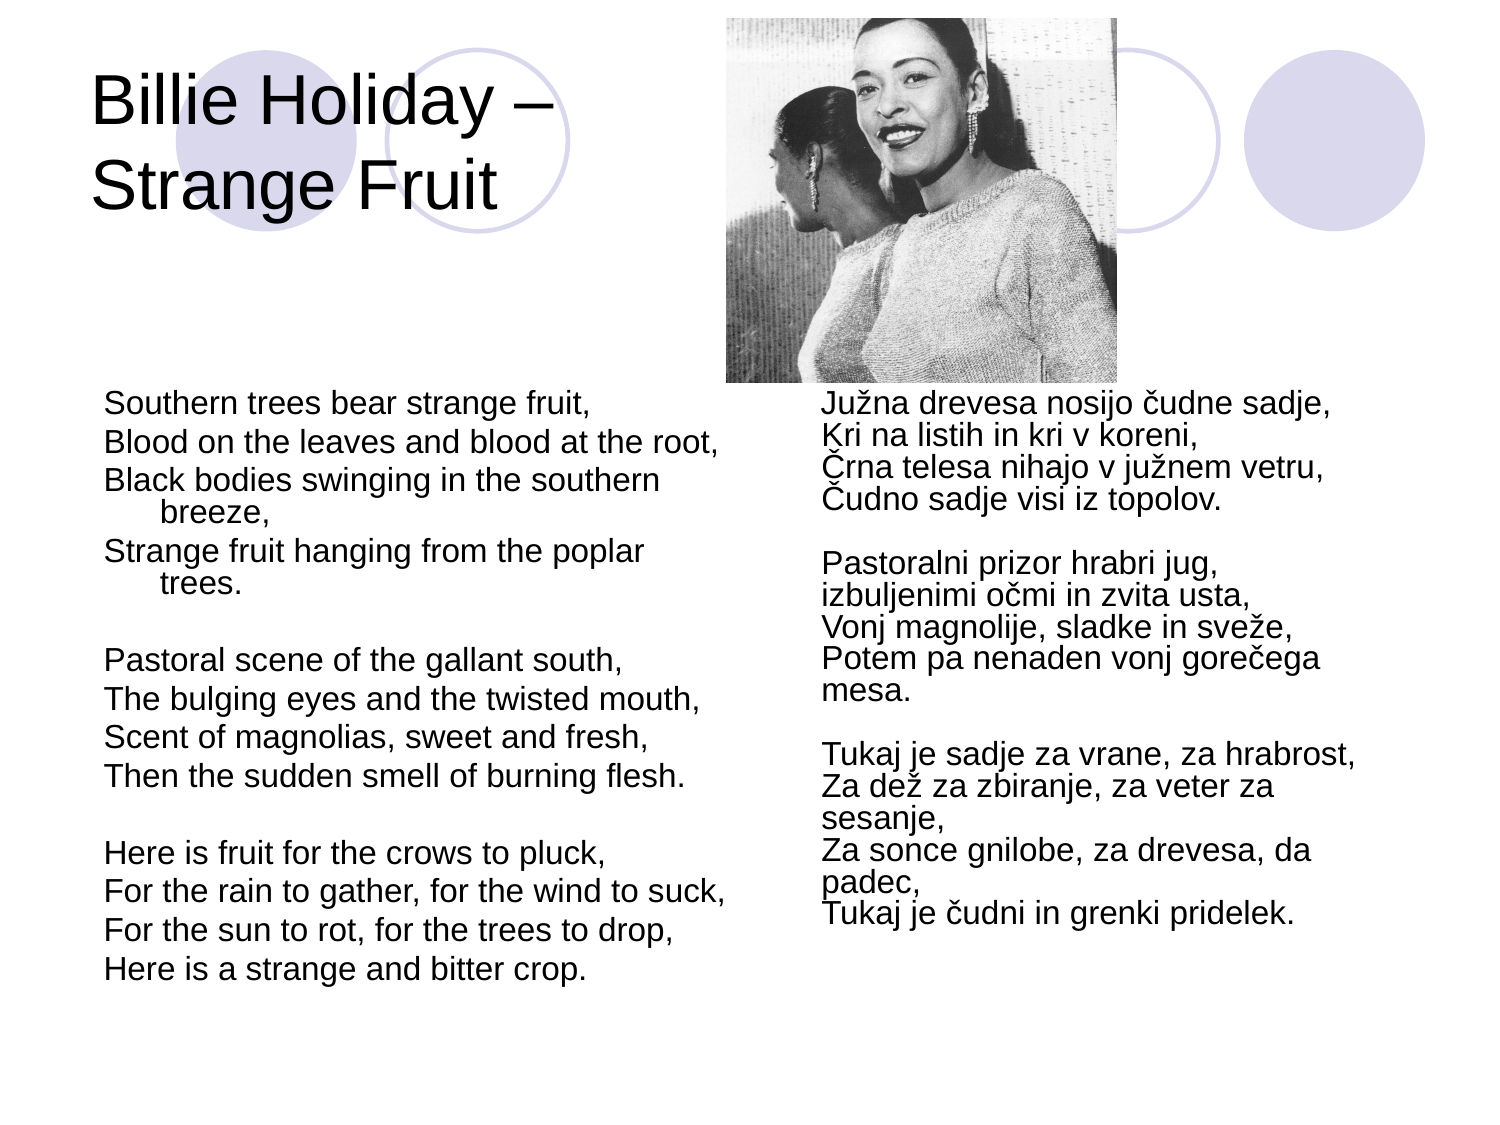

# Billie Holiday – Strange Fruit
Southern trees bear strange fruit,
Blood on the leaves and blood at the root,
Black bodies swinging in the southern breeze,
Strange fruit hanging from the poplar trees.
Pastoral scene of the gallant south,
The bulging eyes and the twisted mouth,
Scent of magnolias, sweet and fresh,
Then the sudden smell of burning flesh.
Here is fruit for the crows to pluck,
For the rain to gather, for the wind to suck,
For the sun to rot, for the trees to drop,
Here is a strange and bitter crop.
 Južna drevesa nosijo čudne sadje,
Kri na listih in kri v koreni,
Črna telesa nihajo v južnem vetru,
Čudno sadje visi iz topolov.
Pastoralni prizor hrabri jug,
izbuljenimi očmi in zvita usta,
Vonj magnolije, sladke in sveže,
Potem pa nenaden vonj gorečega mesa.
Tukaj je sadje za vrane, za hrabrost,
Za dež za zbiranje, za veter za sesanje,
Za sonce gnilobe, za drevesa, da padec,
Tukaj je čudni in grenki pridelek.